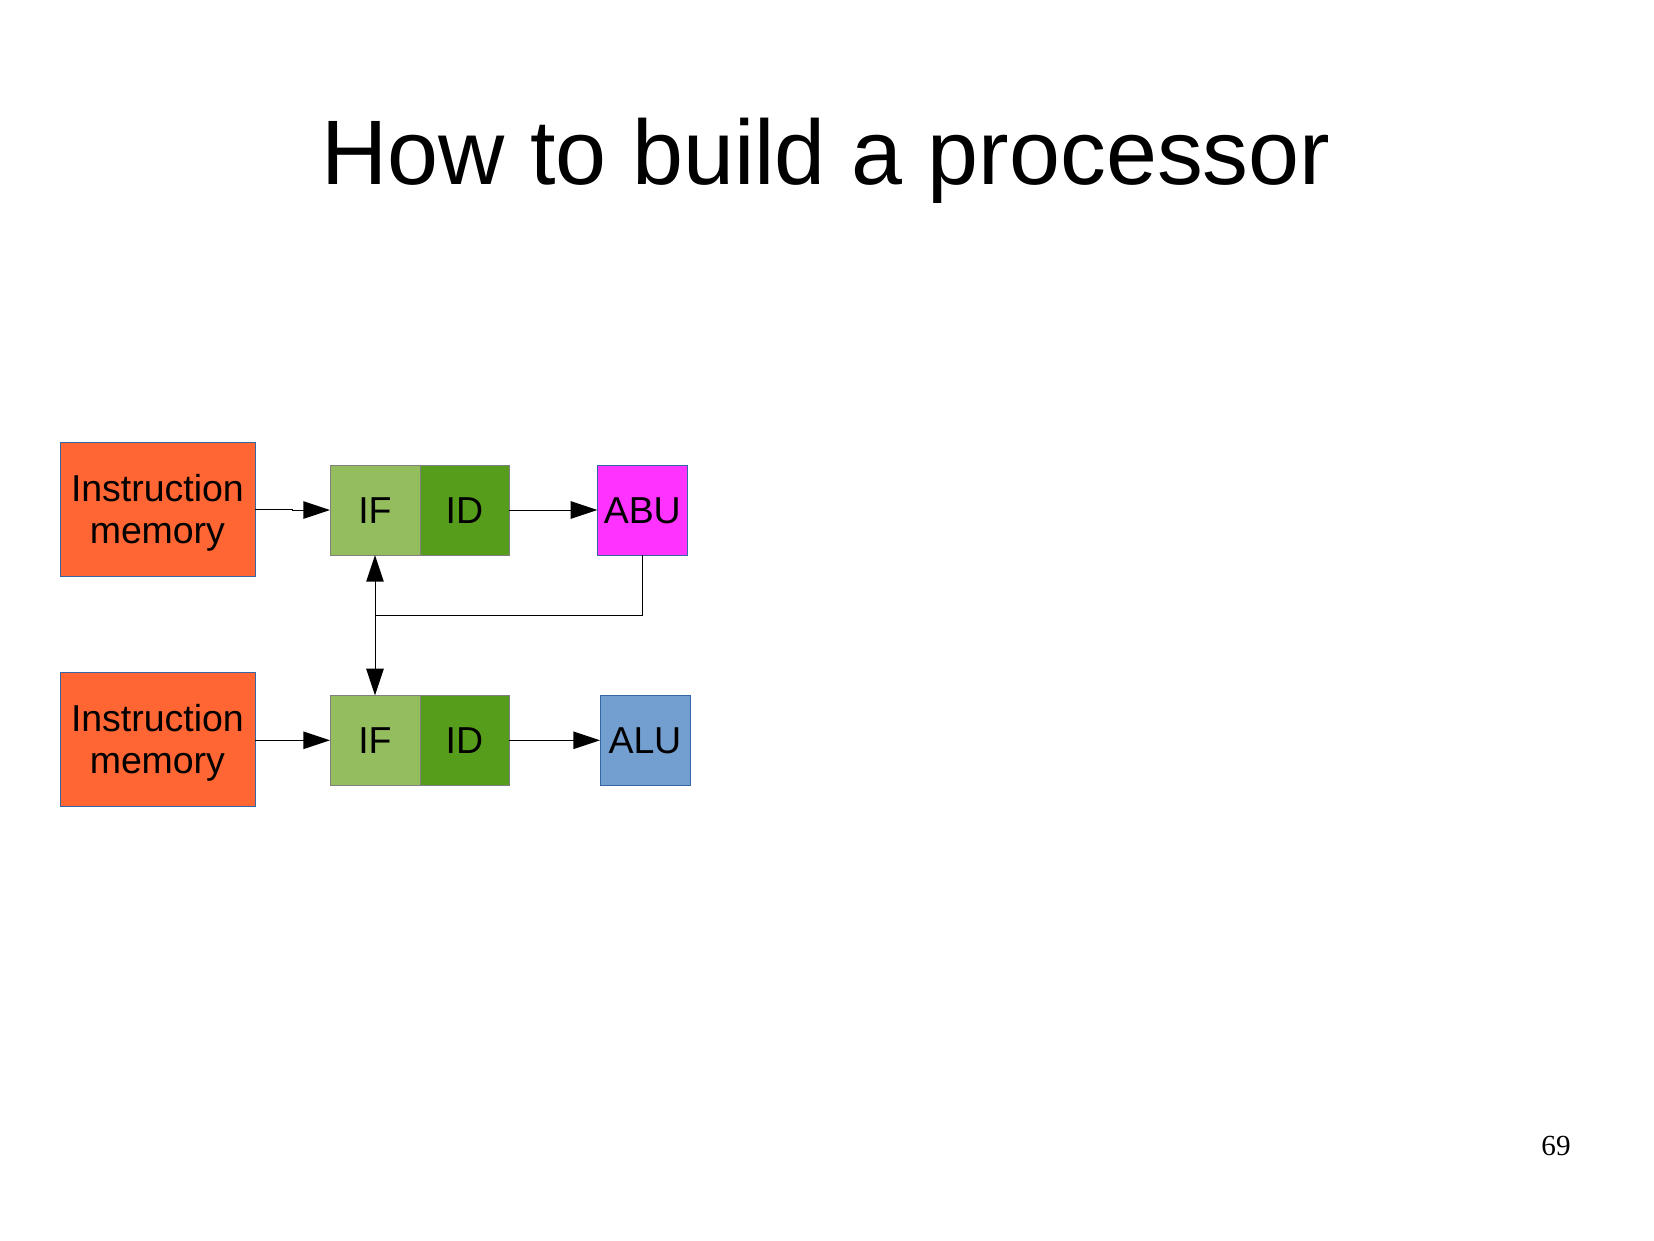

# How to build a processor
Instruction
memory
IF
ID
ABU
Instruction
memory
IF
ID
ALU
69